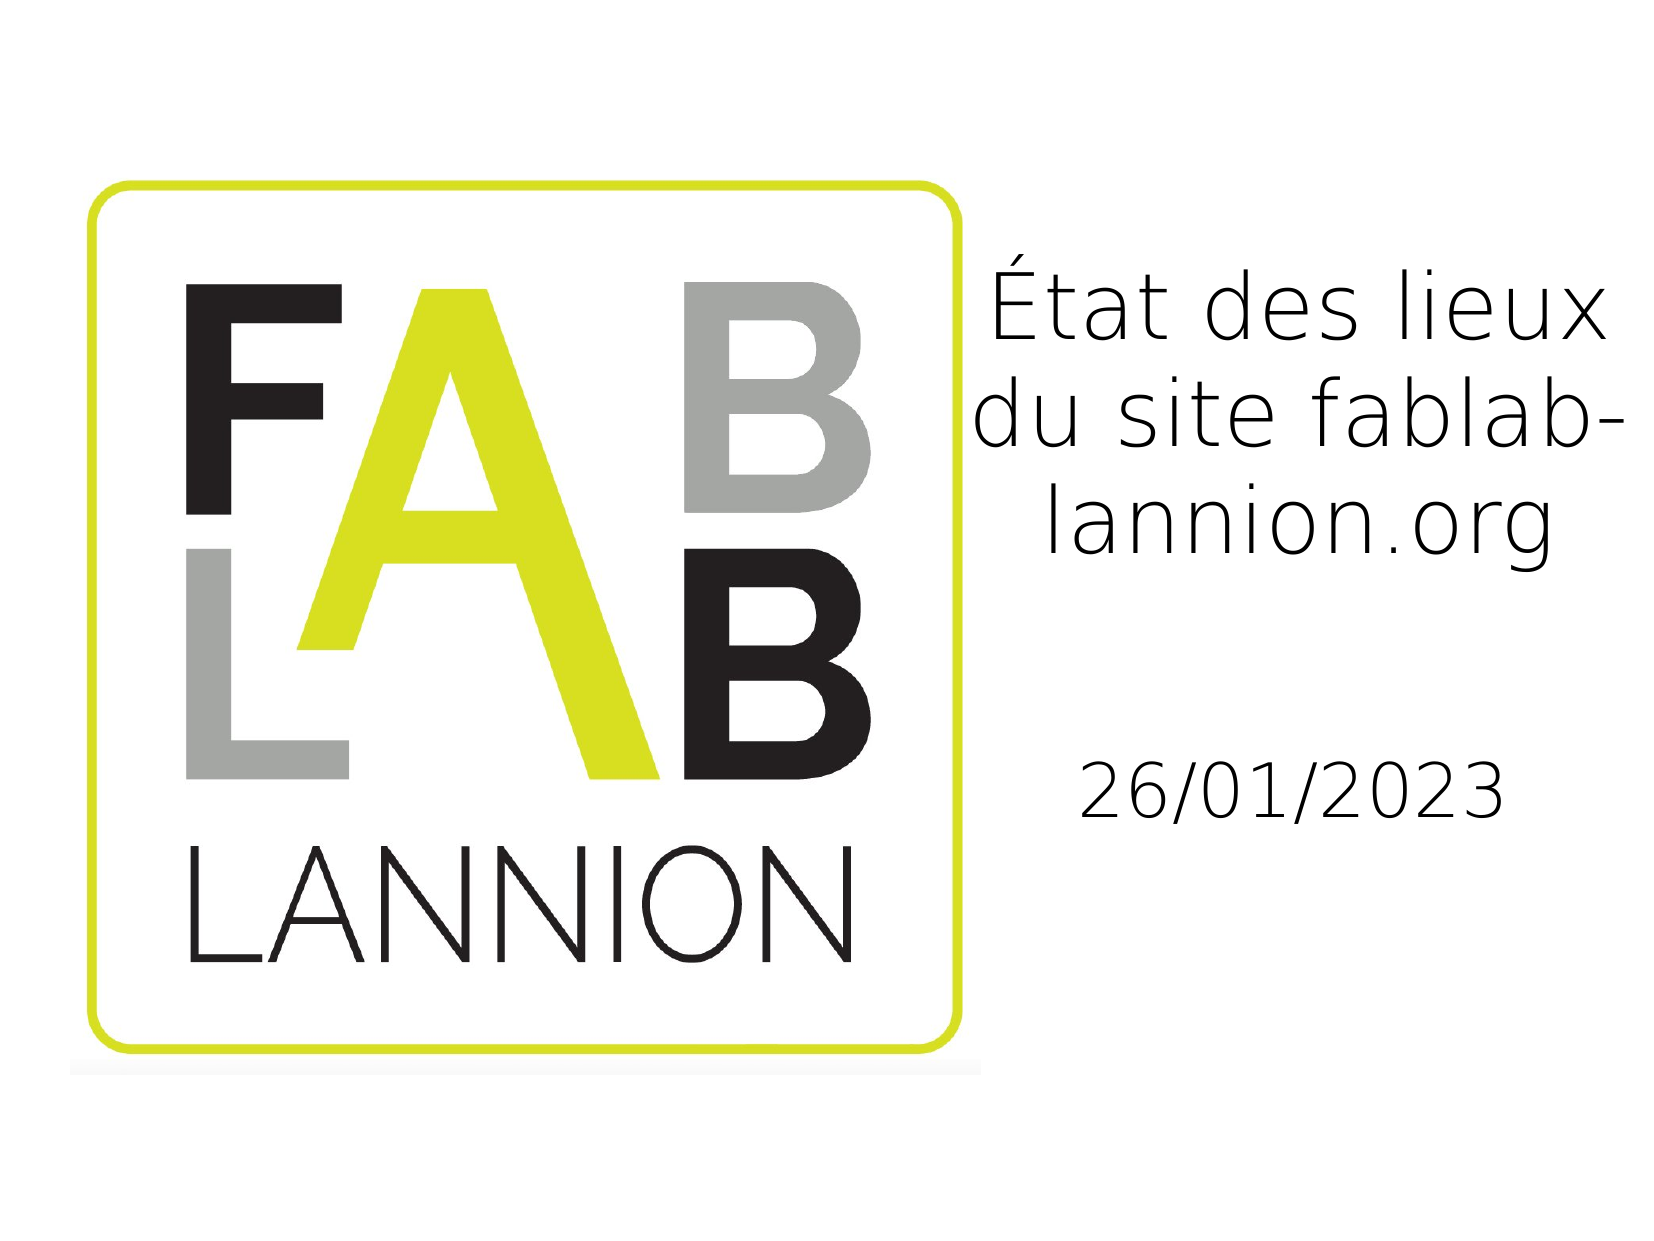

# État des lieux du site fablab-lannion.org
26/01/2023